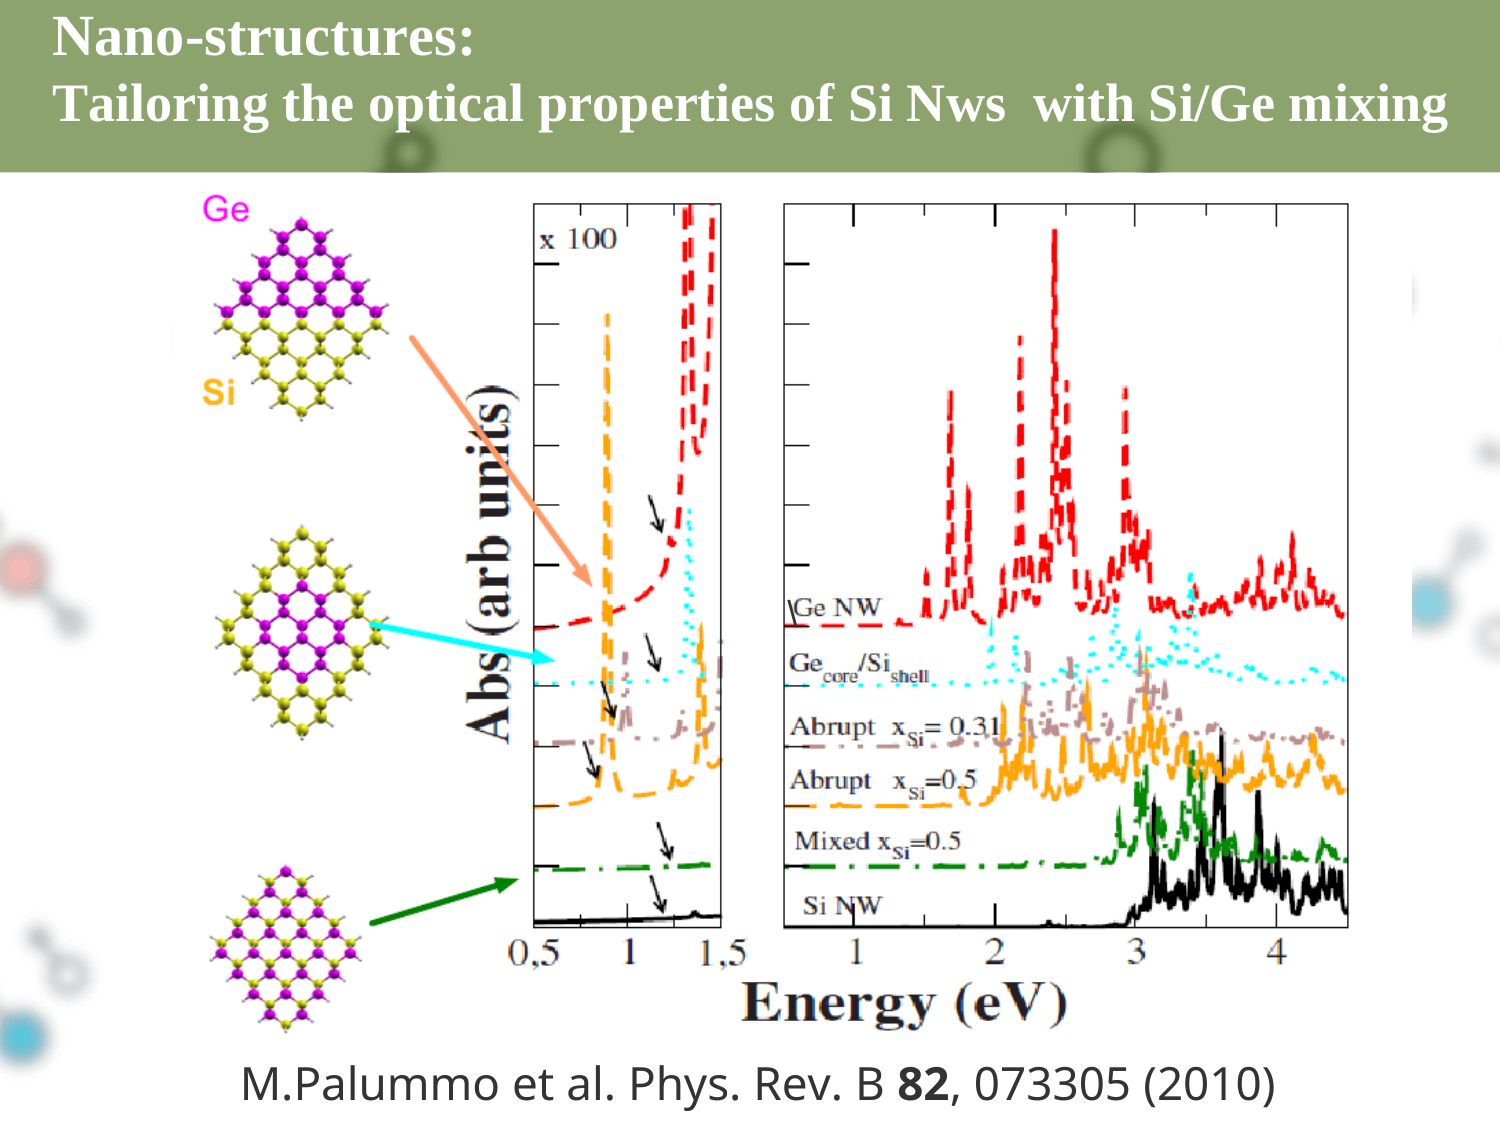

Nano-structures:
Tailoring the optical properties of Si Nws with Si/Ge mixing
\
M.Palummo et al. Phys. Rev. B 82, 073305 (2010)